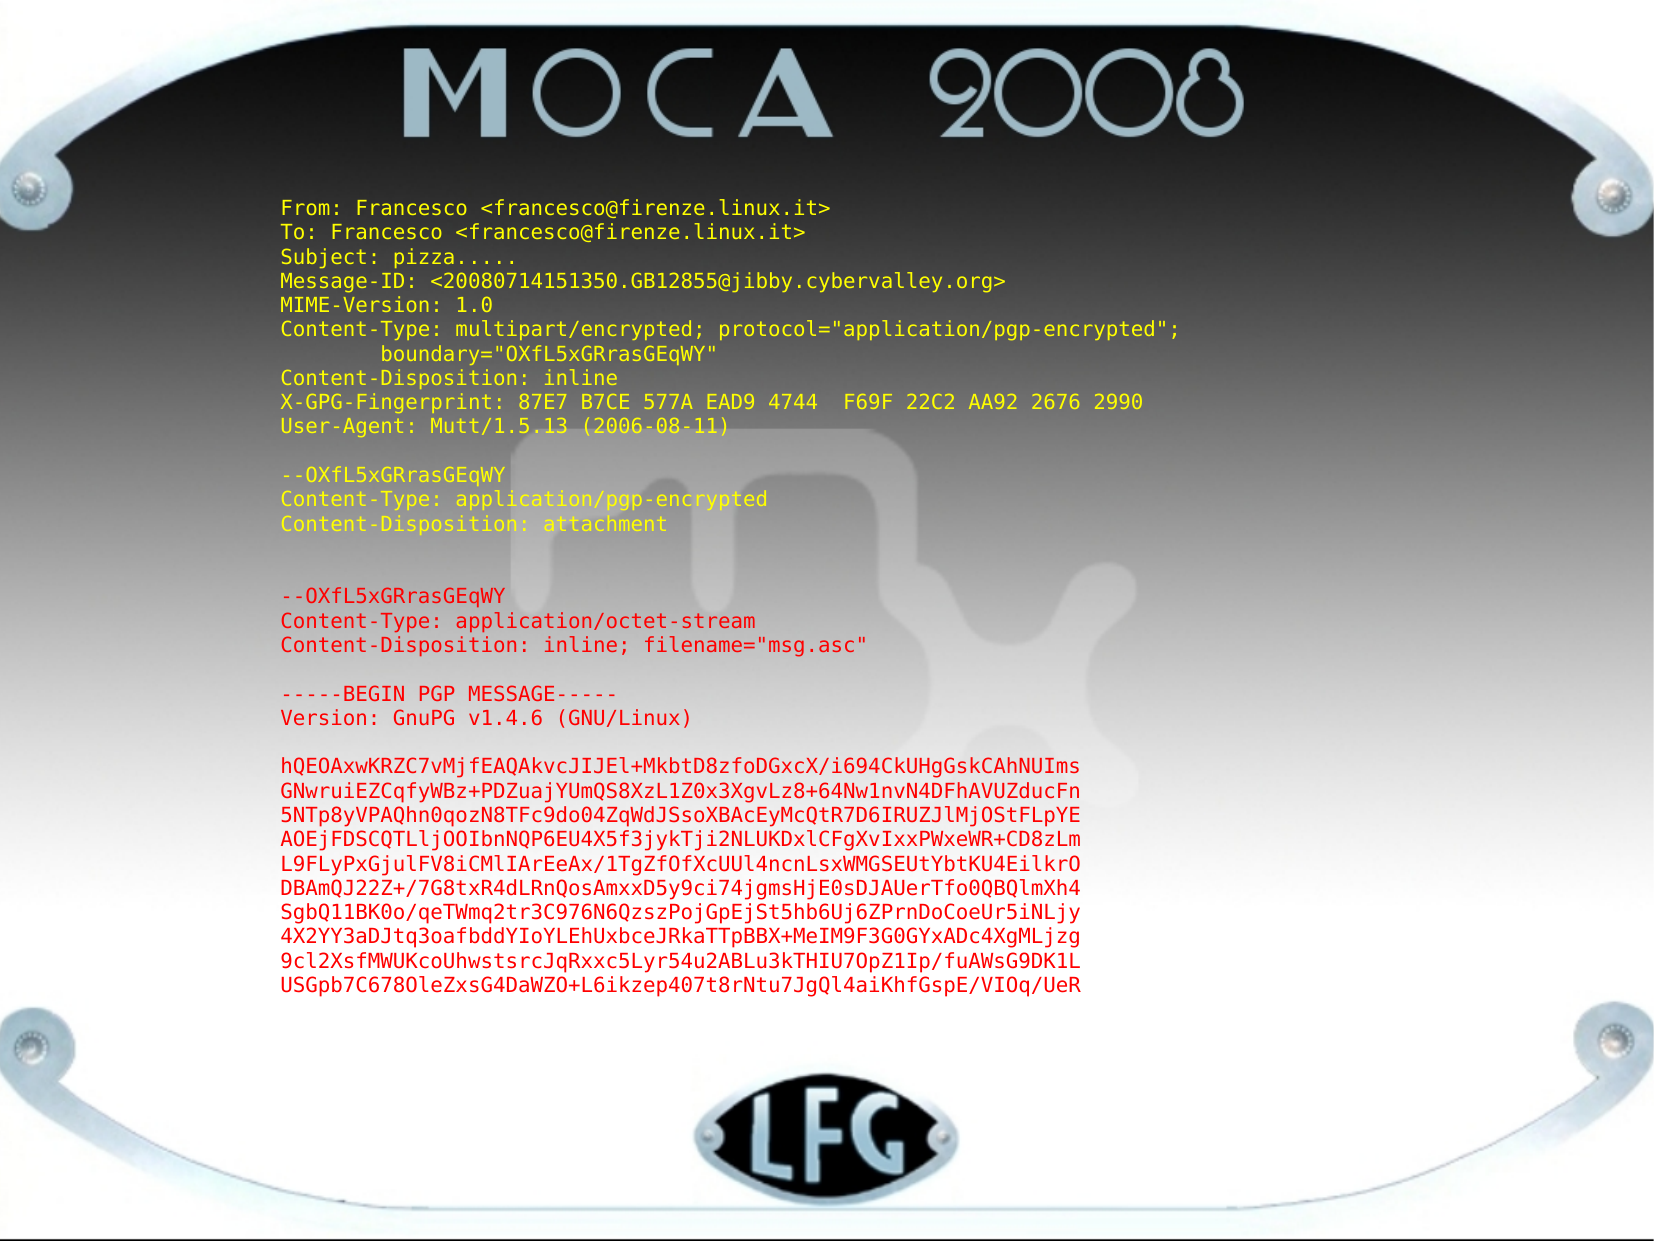

From: Francesco <francesco@firenze.linux.it>
To: Francesco <francesco@firenze.linux.it>
Subject: pizza.....
Message-ID: <20080714151350.GB12855@jibby.cybervalley.org>
MIME-Version: 1.0
Content-Type: multipart/encrypted; protocol="application/pgp-encrypted";
 boundary="OXfL5xGRrasGEqWY"
Content-Disposition: inline
X-GPG-Fingerprint: 87E7 B7CE 577A EAD9 4744 F69F 22C2 AA92 2676 2990
User-Agent: Mutt/1.5.13 (2006-08-11)
--OXfL5xGRrasGEqWY
Content-Type: application/pgp-encrypted
Content-Disposition: attachment
--OXfL5xGRrasGEqWY
Content-Type: application/octet-stream
Content-Disposition: inline; filename="msg.asc"
-----BEGIN PGP MESSAGE-----
Version: GnuPG v1.4.6 (GNU/Linux)
hQEOAxwKRZC7vMjfEAQAkvcJIJEl+MkbtD8zfoDGxcX/i694CkUHgGskCAhNUIms
GNwruiEZCqfyWBz+PDZuajYUmQS8XzL1Z0x3XgvLz8+64Nw1nvN4DFhAVUZducFn
5NTp8yVPAQhn0qozN8TFc9do04ZqWdJSsoXBAcEyMcQtR7D6IRUZJlMjOStFLpYE
AOEjFDSCQTLljOOIbnNQP6EU4X5f3jykTji2NLUKDxlCFgXvIxxPWxeWR+CD8zLm
L9FLyPxGjulFV8iCMlIArEeAx/1TgZfOfXcUUl4ncnLsxWMGSEUtYbtKU4EilkrO
DBAmQJ22Z+/7G8txR4dLRnQosAmxxD5y9ci74jgmsHjE0sDJAUerTfo0QBQlmXh4
SgbQ11BK0o/qeTWmq2tr3C976N6QzszPojGpEjSt5hb6Uj6ZPrnDoCoeUr5iNLjy
4X2YY3aDJtq3oafbddYIoYLEhUxbceJRkaTTpBBX+MeIM9F3G0GYxADc4XgMLjzg
9cl2XsfMWUKcoUhwstsrcJqRxxc5Lyr54u2ABLu3kTHIU7OpZ1Ip/fuAWsG9DK1L
USGpb7C678OleZxsG4DaWZO+L6ikzep407t8rNtu7JgQl4aiKhfGspE/VIOq/UeR